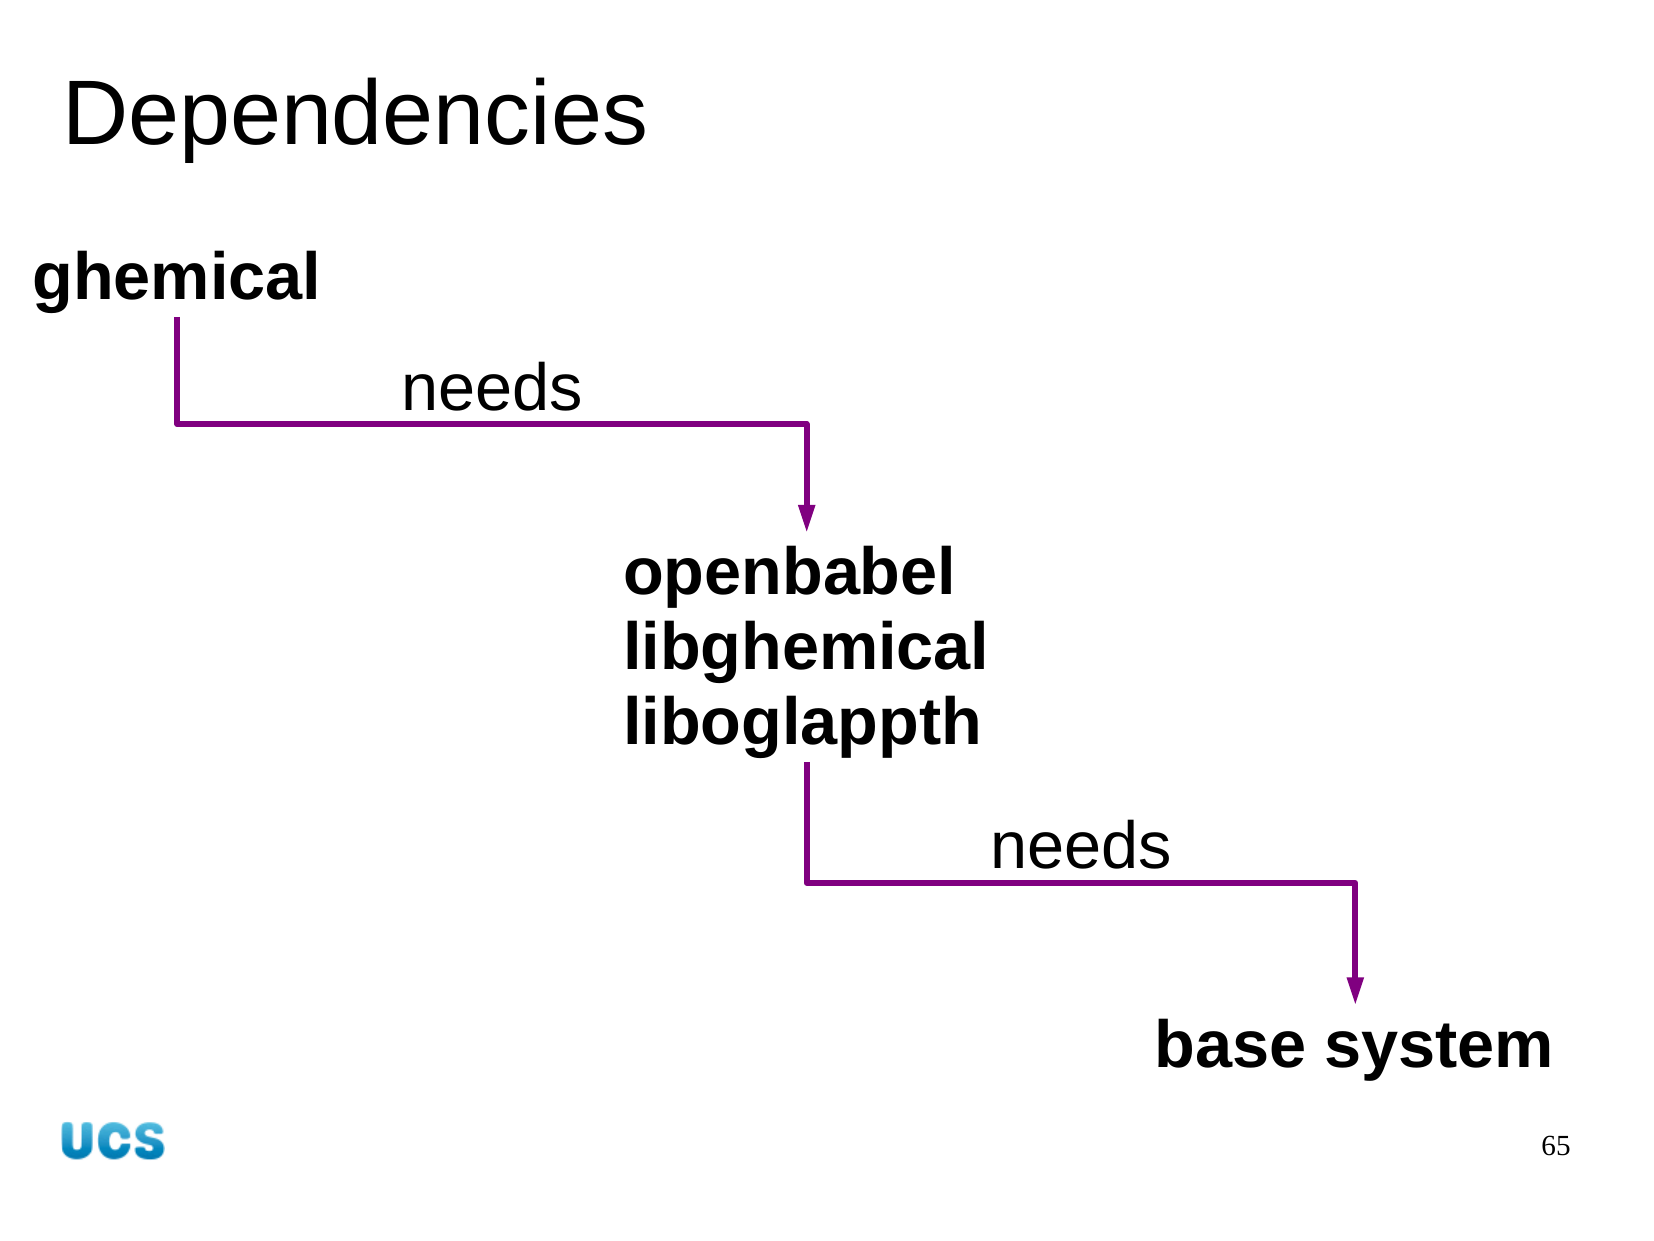

Dependencies
ghemical
openbabel
libghemical
liboglappth
base system
65